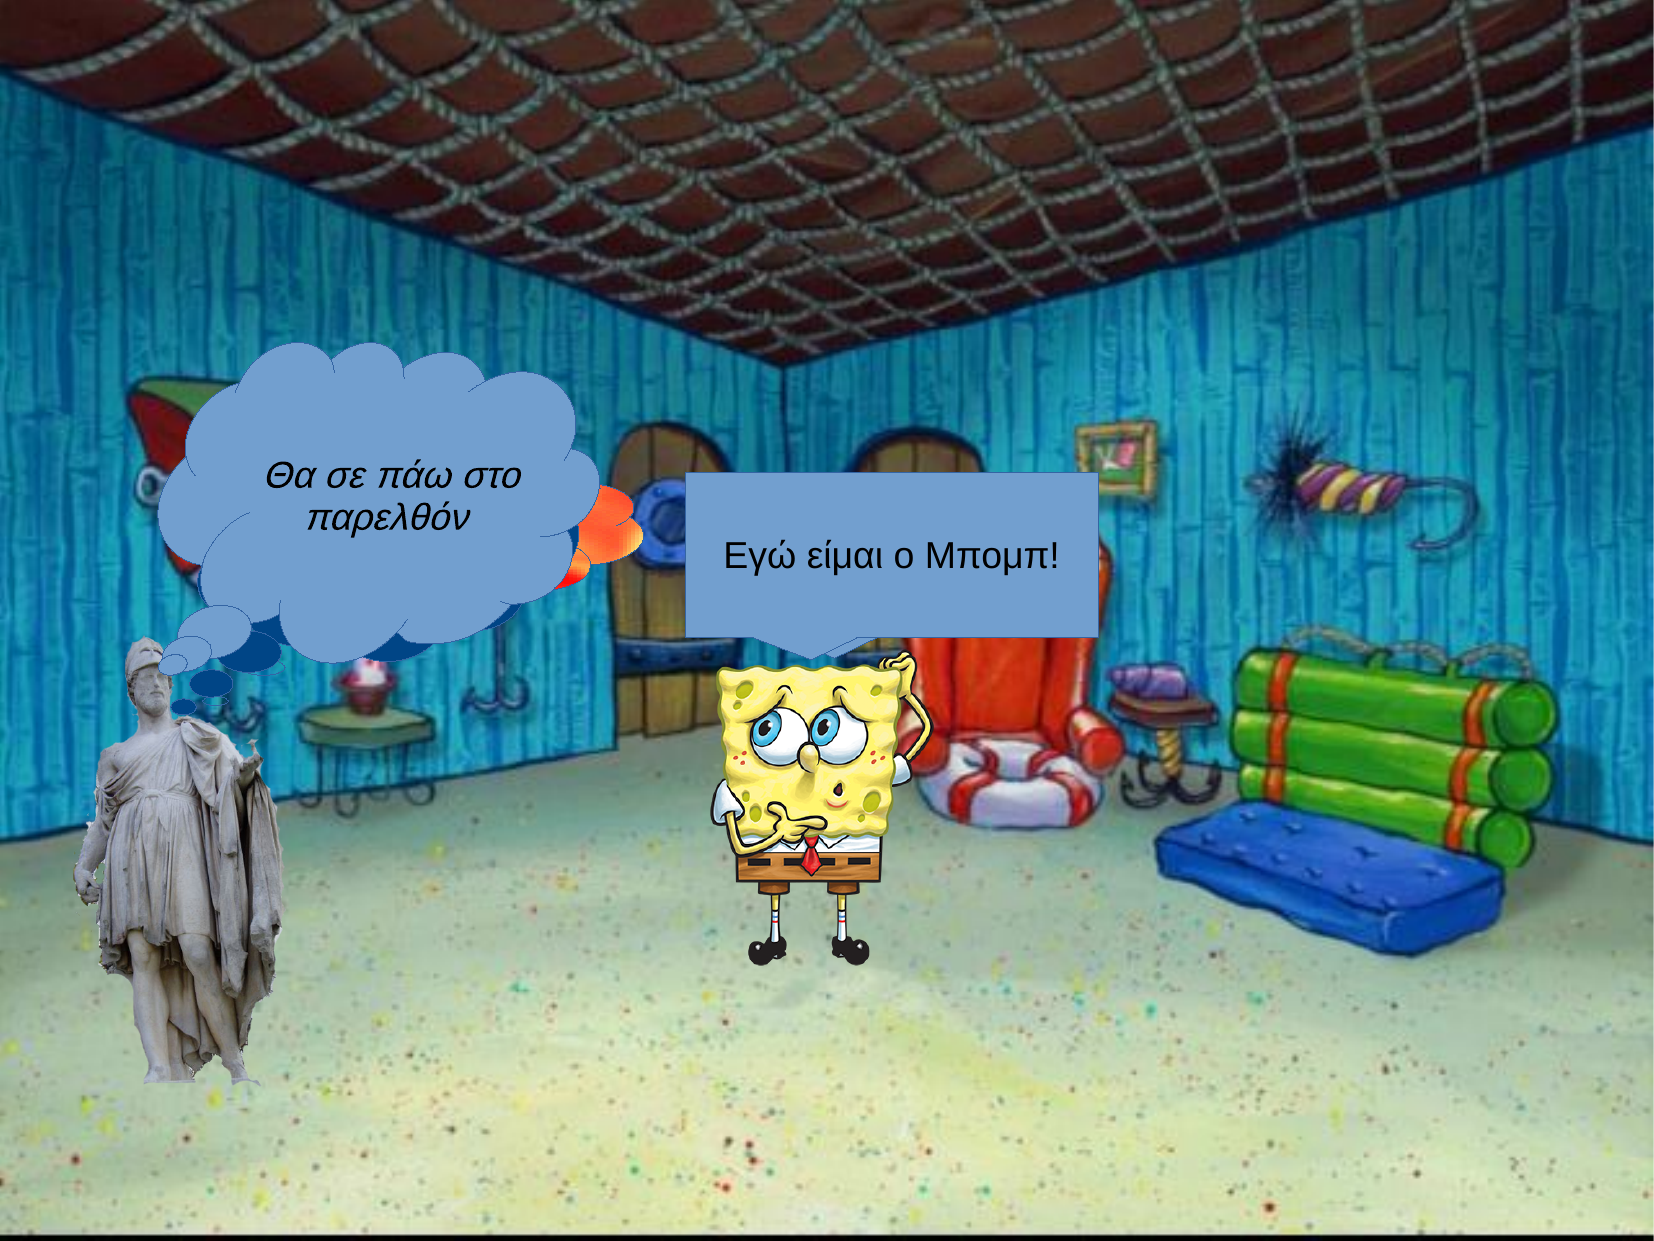

Θα σε πάω στο
παρελθόν
Είμαι ο Περικλής
Πού πήγε ο
Μπομπ;
Εγώ είμαι ο Μπομπ!
Τι γίνεται εδώ μέσα;
Ποιος είσαι εσύ;